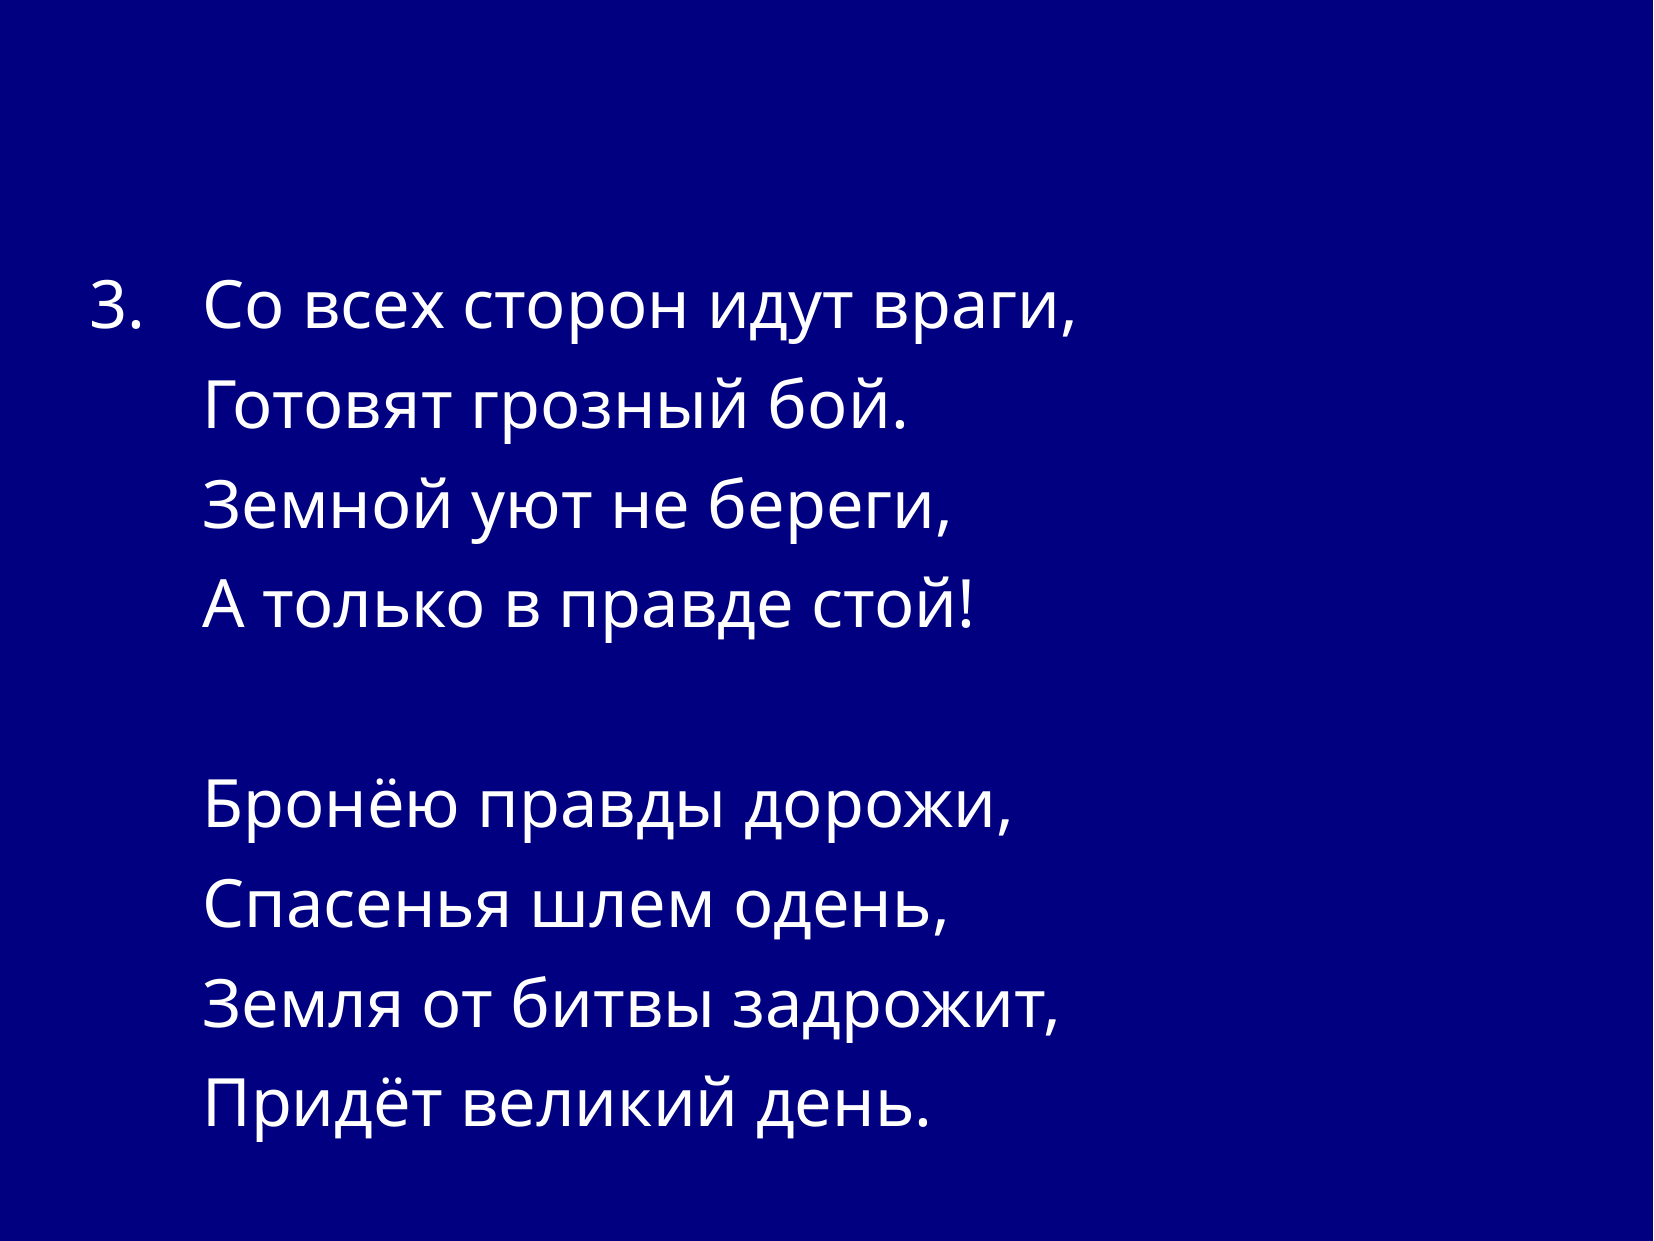

3.	Со всех сторон идут враги,
	Готовят грозный бой.
	Земной уют не береги,
	А только в правде стой!
	Бронёю правды дорожи,
	Спасенья шлем одень,
	Земля от битвы задрожит,
	Придёт великий день.